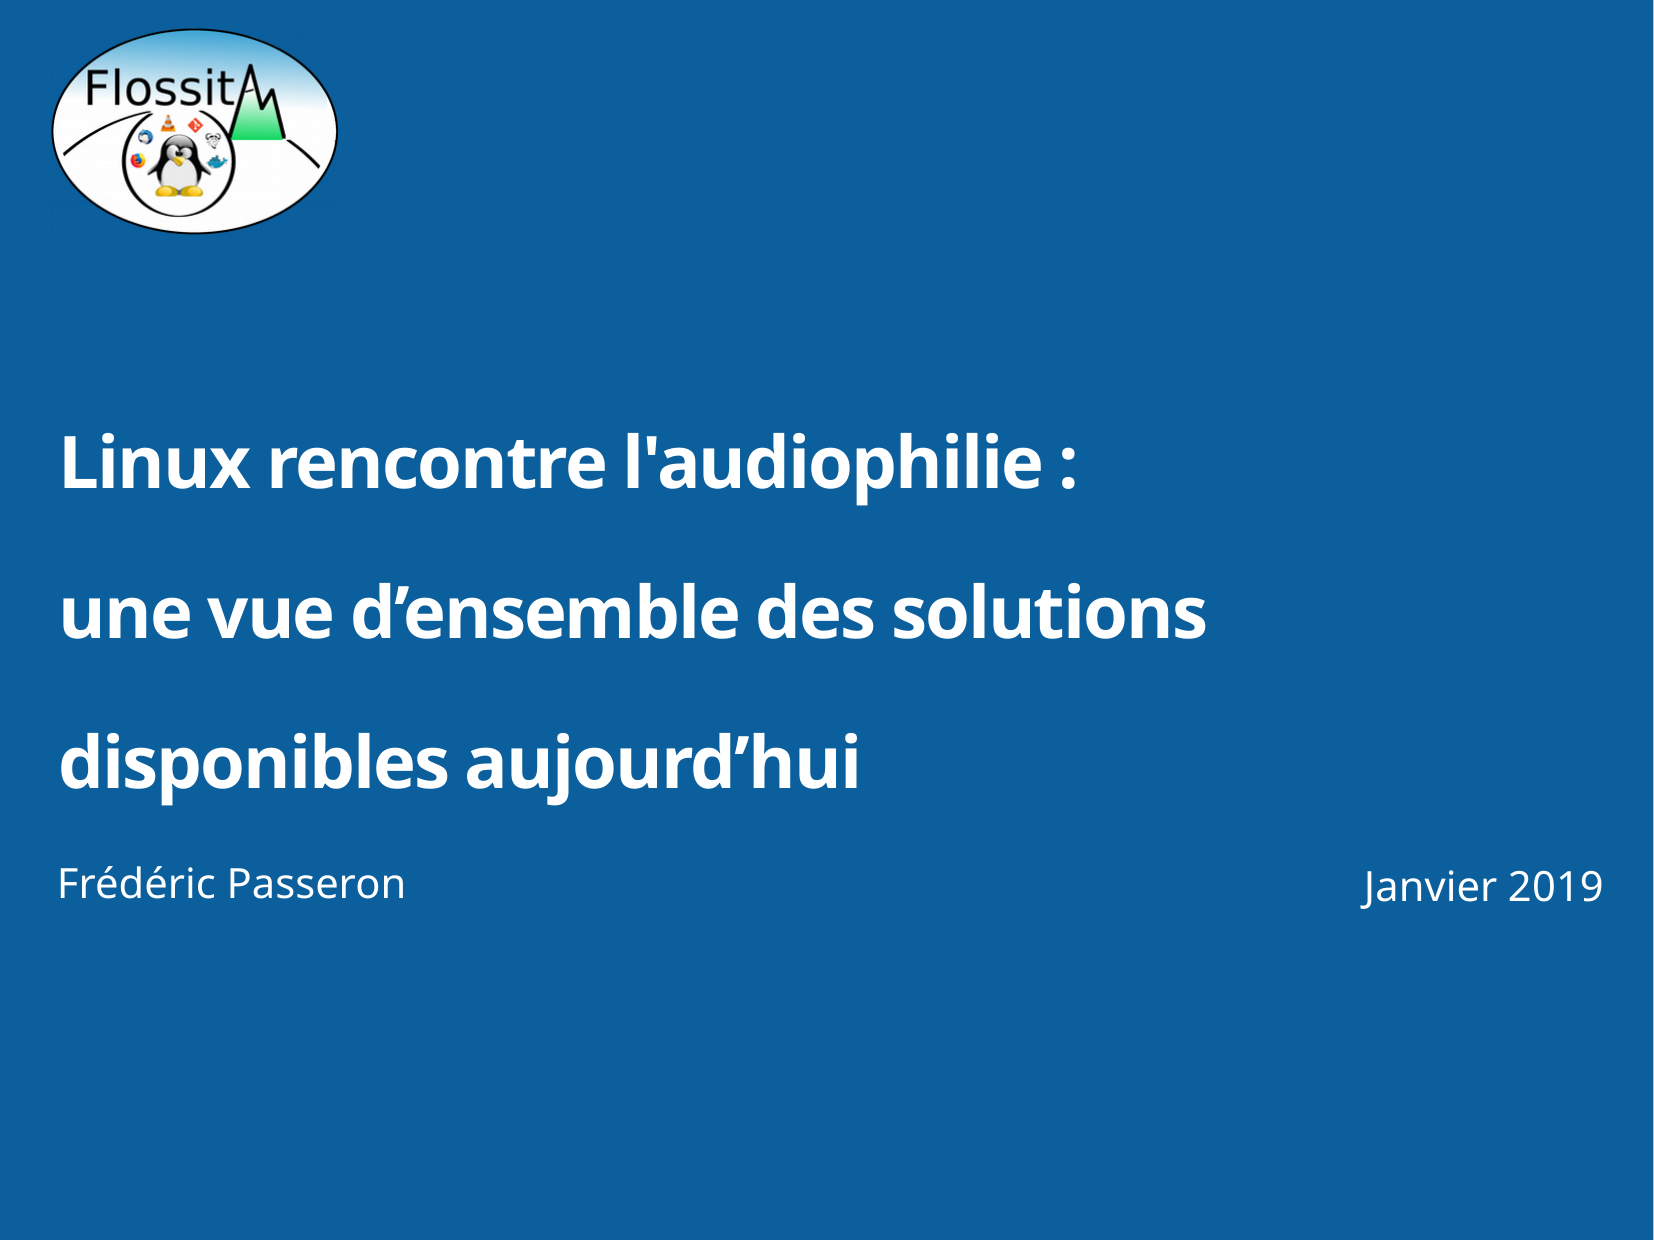

# Linux rencontre l'audiophilie : une vue d’ensemble des solutions disponibles aujourd’hui
Frédéric Passeron
Janvier 2019